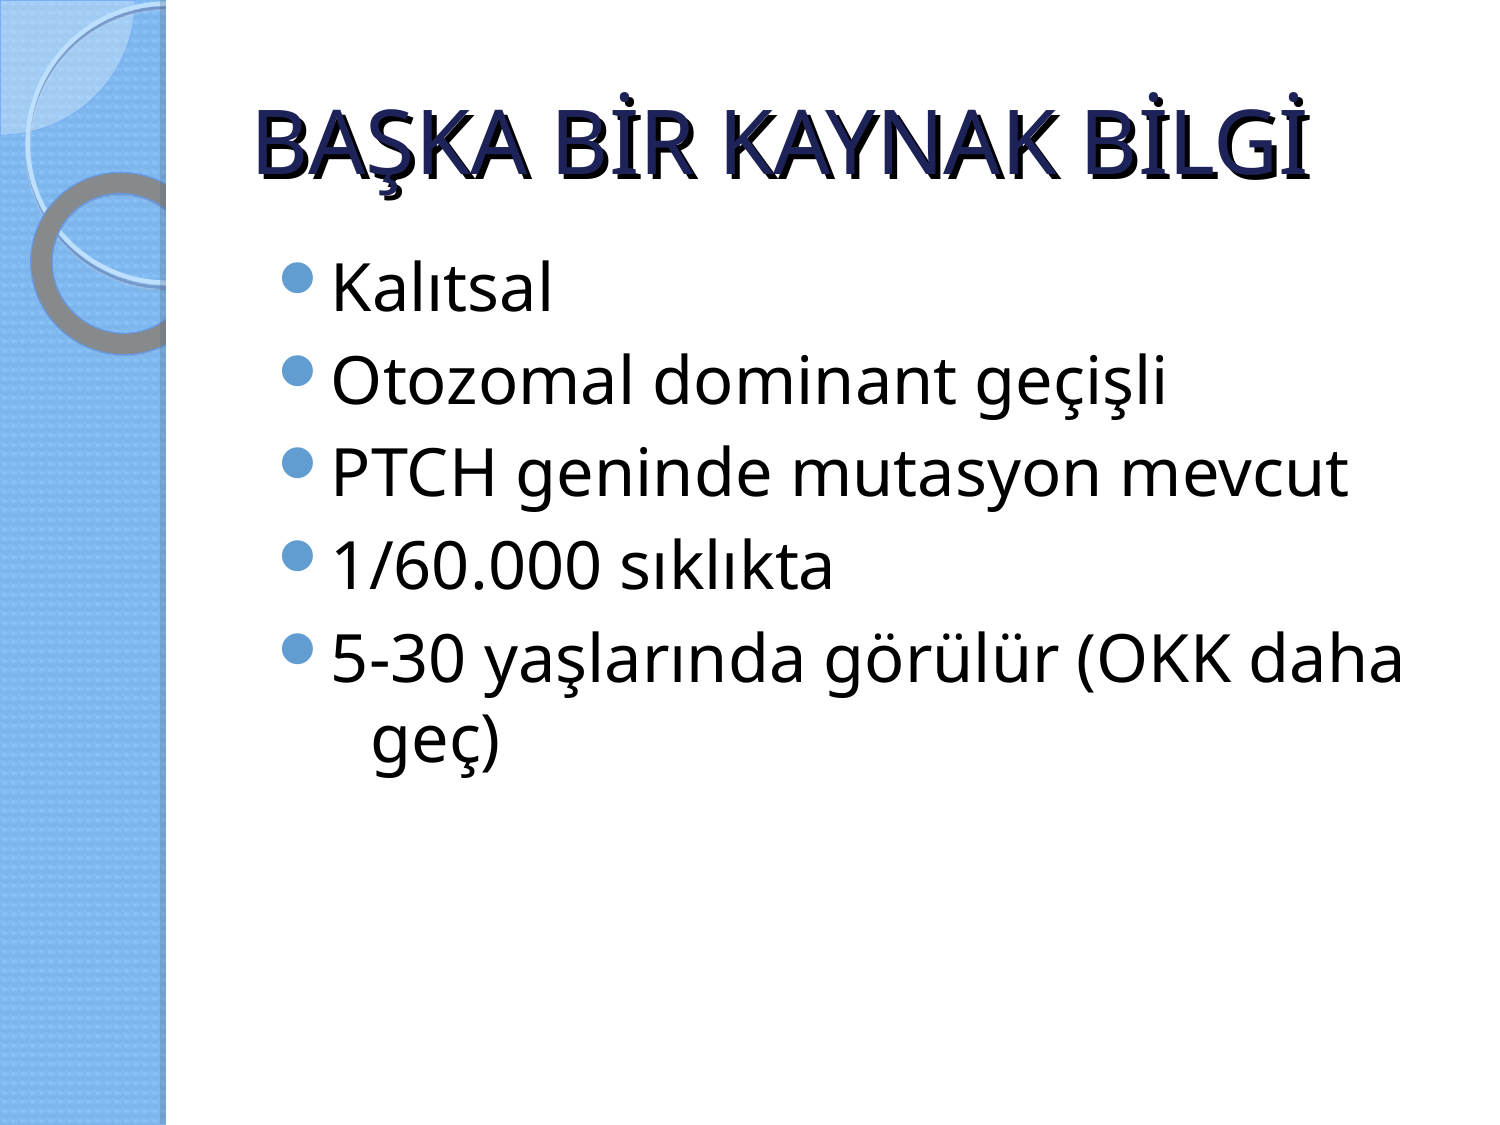

# BAŞKA BİR KAYNAK BİLGİ
Kalıtsal
Otozomal dominant geçişli
PTCH geninde mutasyon mevcut
1/60.000 sıklıkta
5-30 yaşlarında görülür (OKK daha geç)